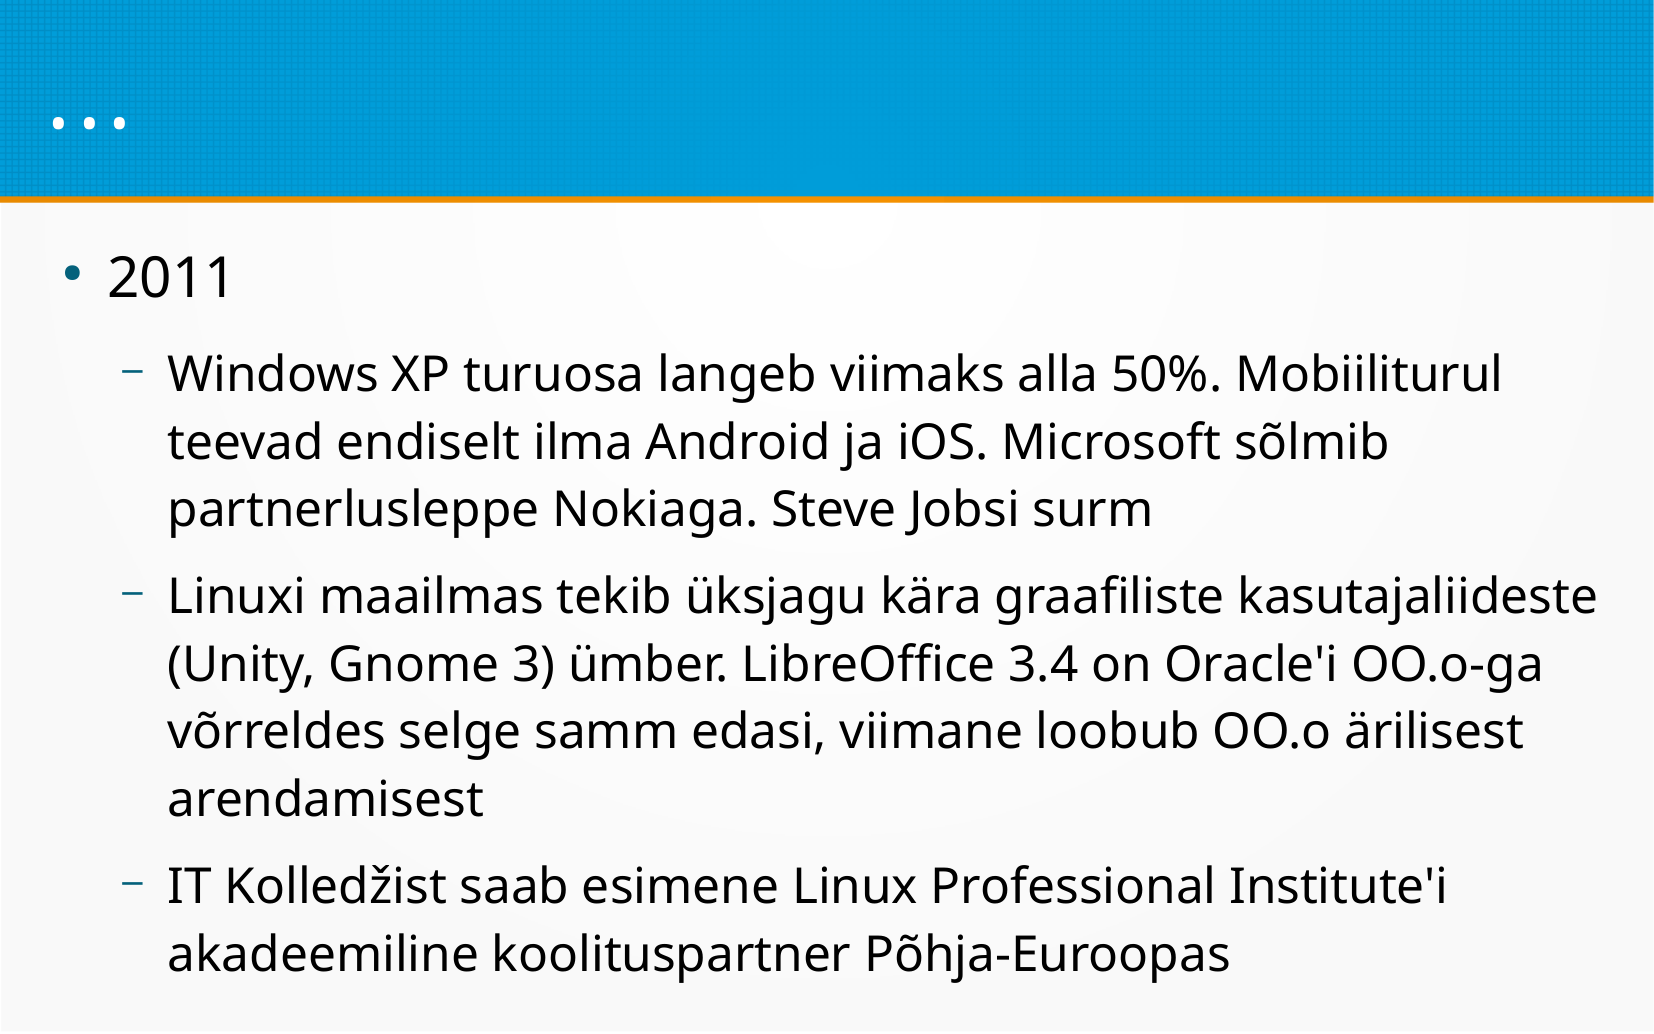

# ...
2011
Windows XP turuosa langeb viimaks alla 50%. Mobiiliturul teevad endiselt ilma Android ja iOS. Microsoft sõlmib partnerlusleppe Nokiaga. Steve Jobsi surm
Linuxi maailmas tekib üksjagu kära graafiliste kasutajaliideste (Unity, Gnome 3) ümber. LibreOffice 3.4 on Oracle'i OO.o-ga võrreldes selge samm edasi, viimane loobub OO.o ärilisest arendamisest
IT Kolledžist saab esimene Linux Professional Institute'i akadeemiline koolituspartner Põhja-Euroopas